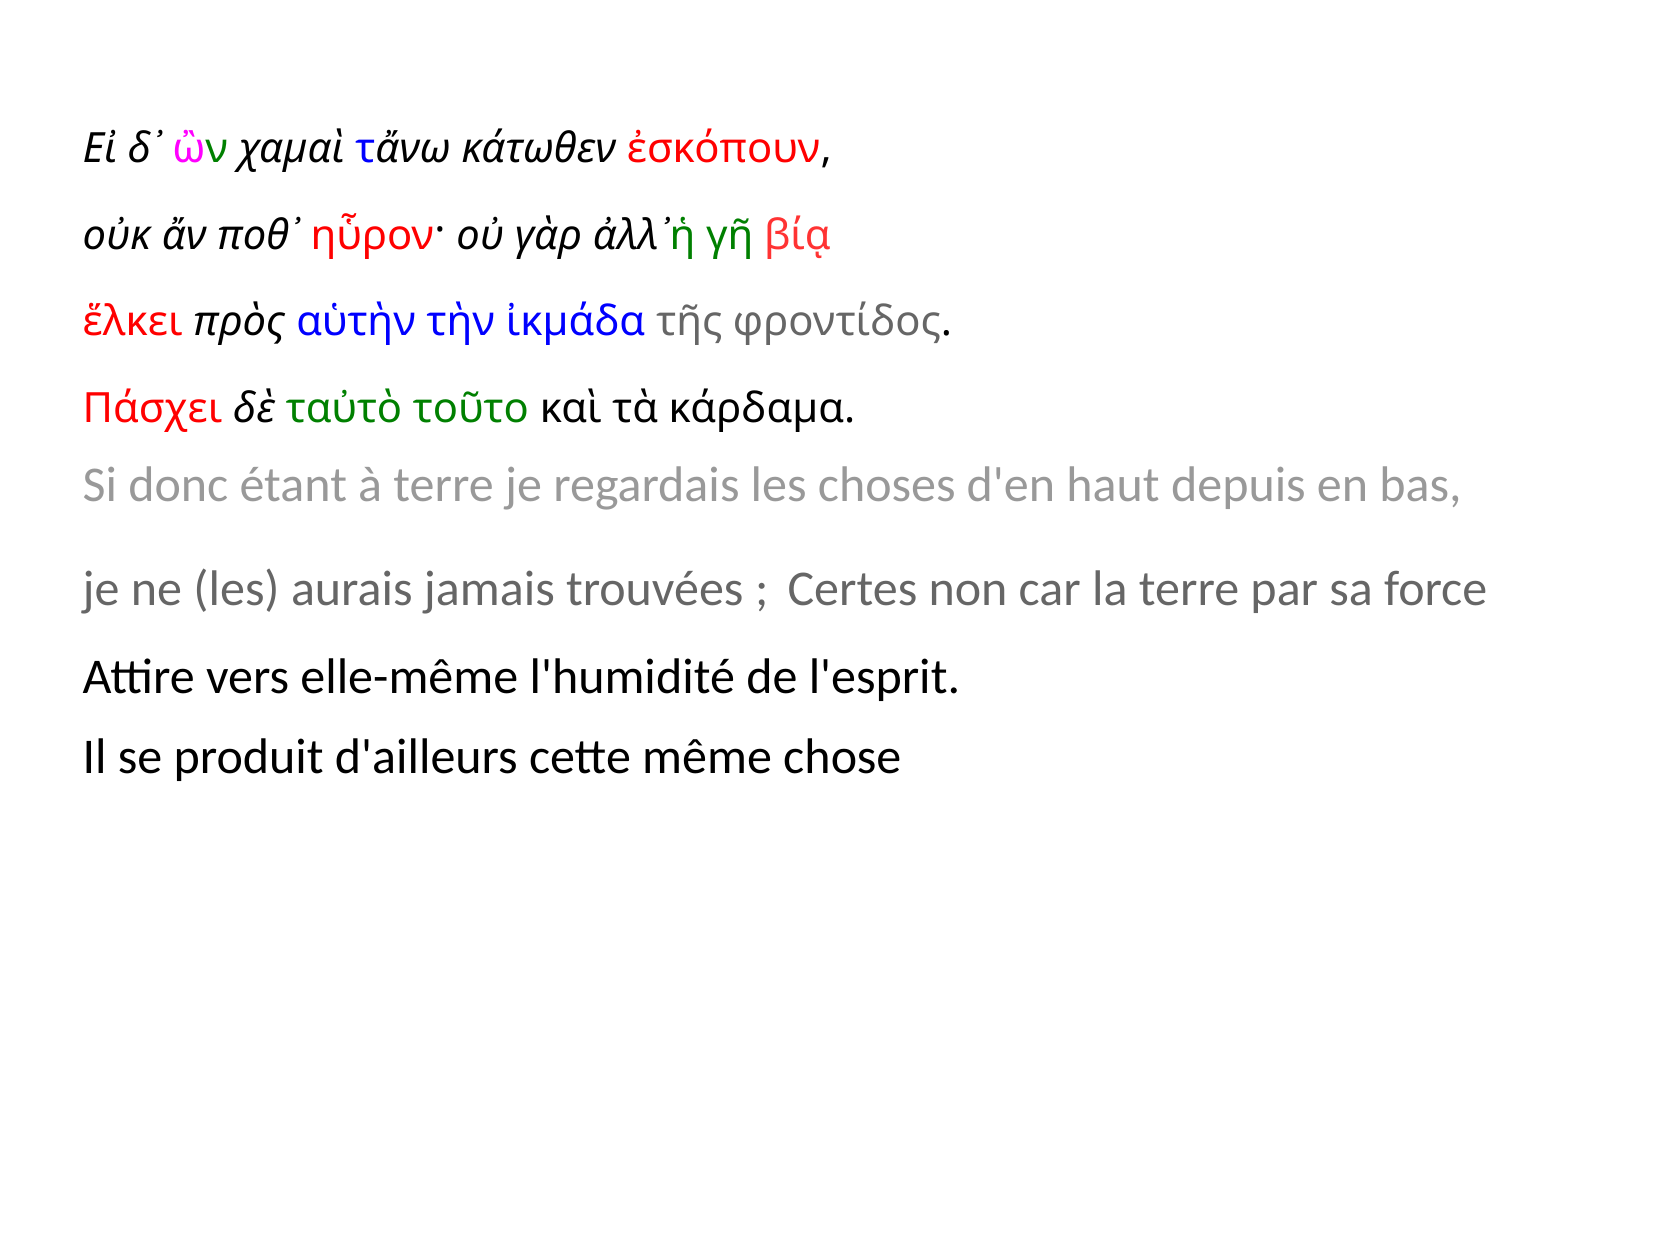

# Εἰ δ᾿ ὢν χαμαὶ τἄνω κάτωθεν ἐσκόπουν,
οὐκ ἄν ποθ᾿ ηὗρον· οὐ γὰρ ἀλλ᾿ἡ γῆ βίᾳ
ἕλκει πρὸς αὑτὴν τὴν ἰκμάδα τῆς φροντίδος.
Πάσχει δὲ ταὐτὸ τοῦτο καὶ τὰ κάρδαμα.
Si donc étant à terre je regardais les choses d'en haut depuis en bas,
je ne (les) aurais jamais trouvées ; Certes non car la terre par sa force
Attire vers elle-même l'humidité de l'esprit.
Il se produit d'ailleurs cette même chose